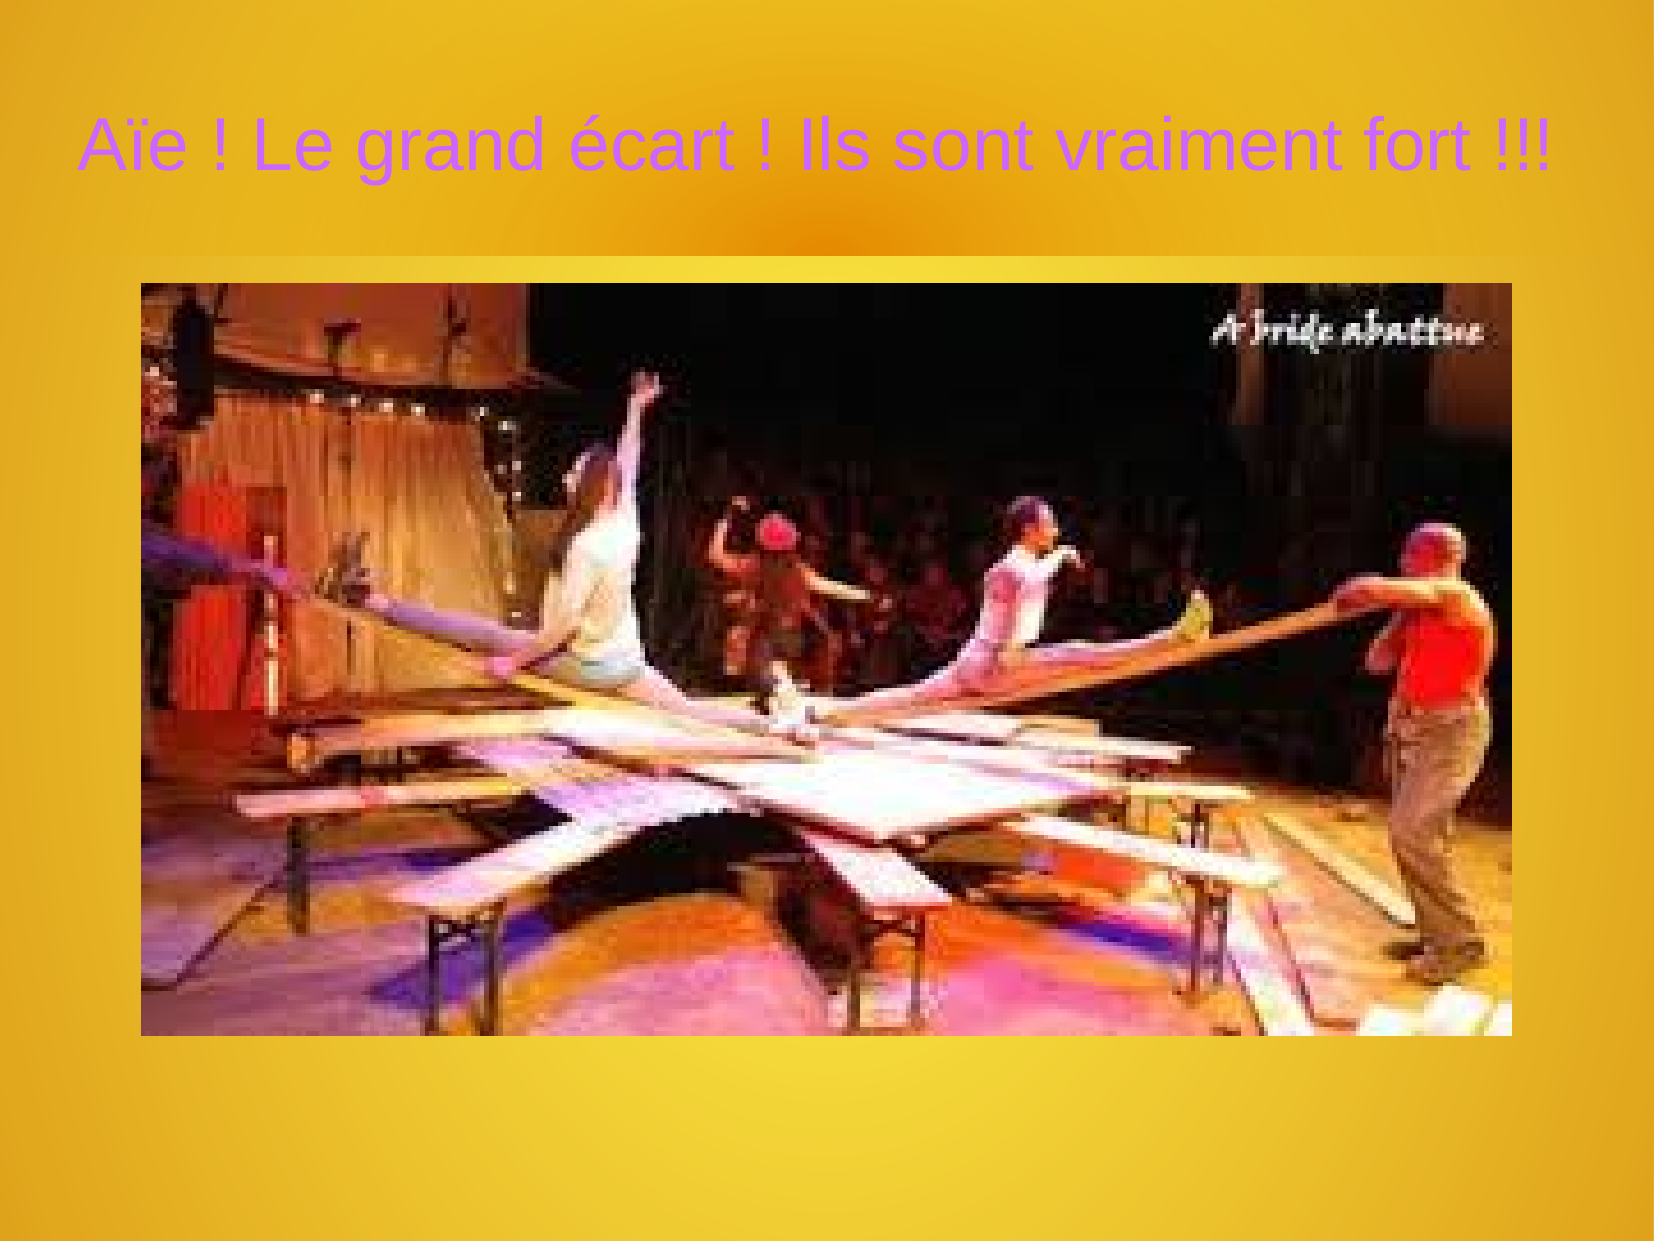

# Aïe ! Le grand écart ! Ils sont vraiment fort !!!